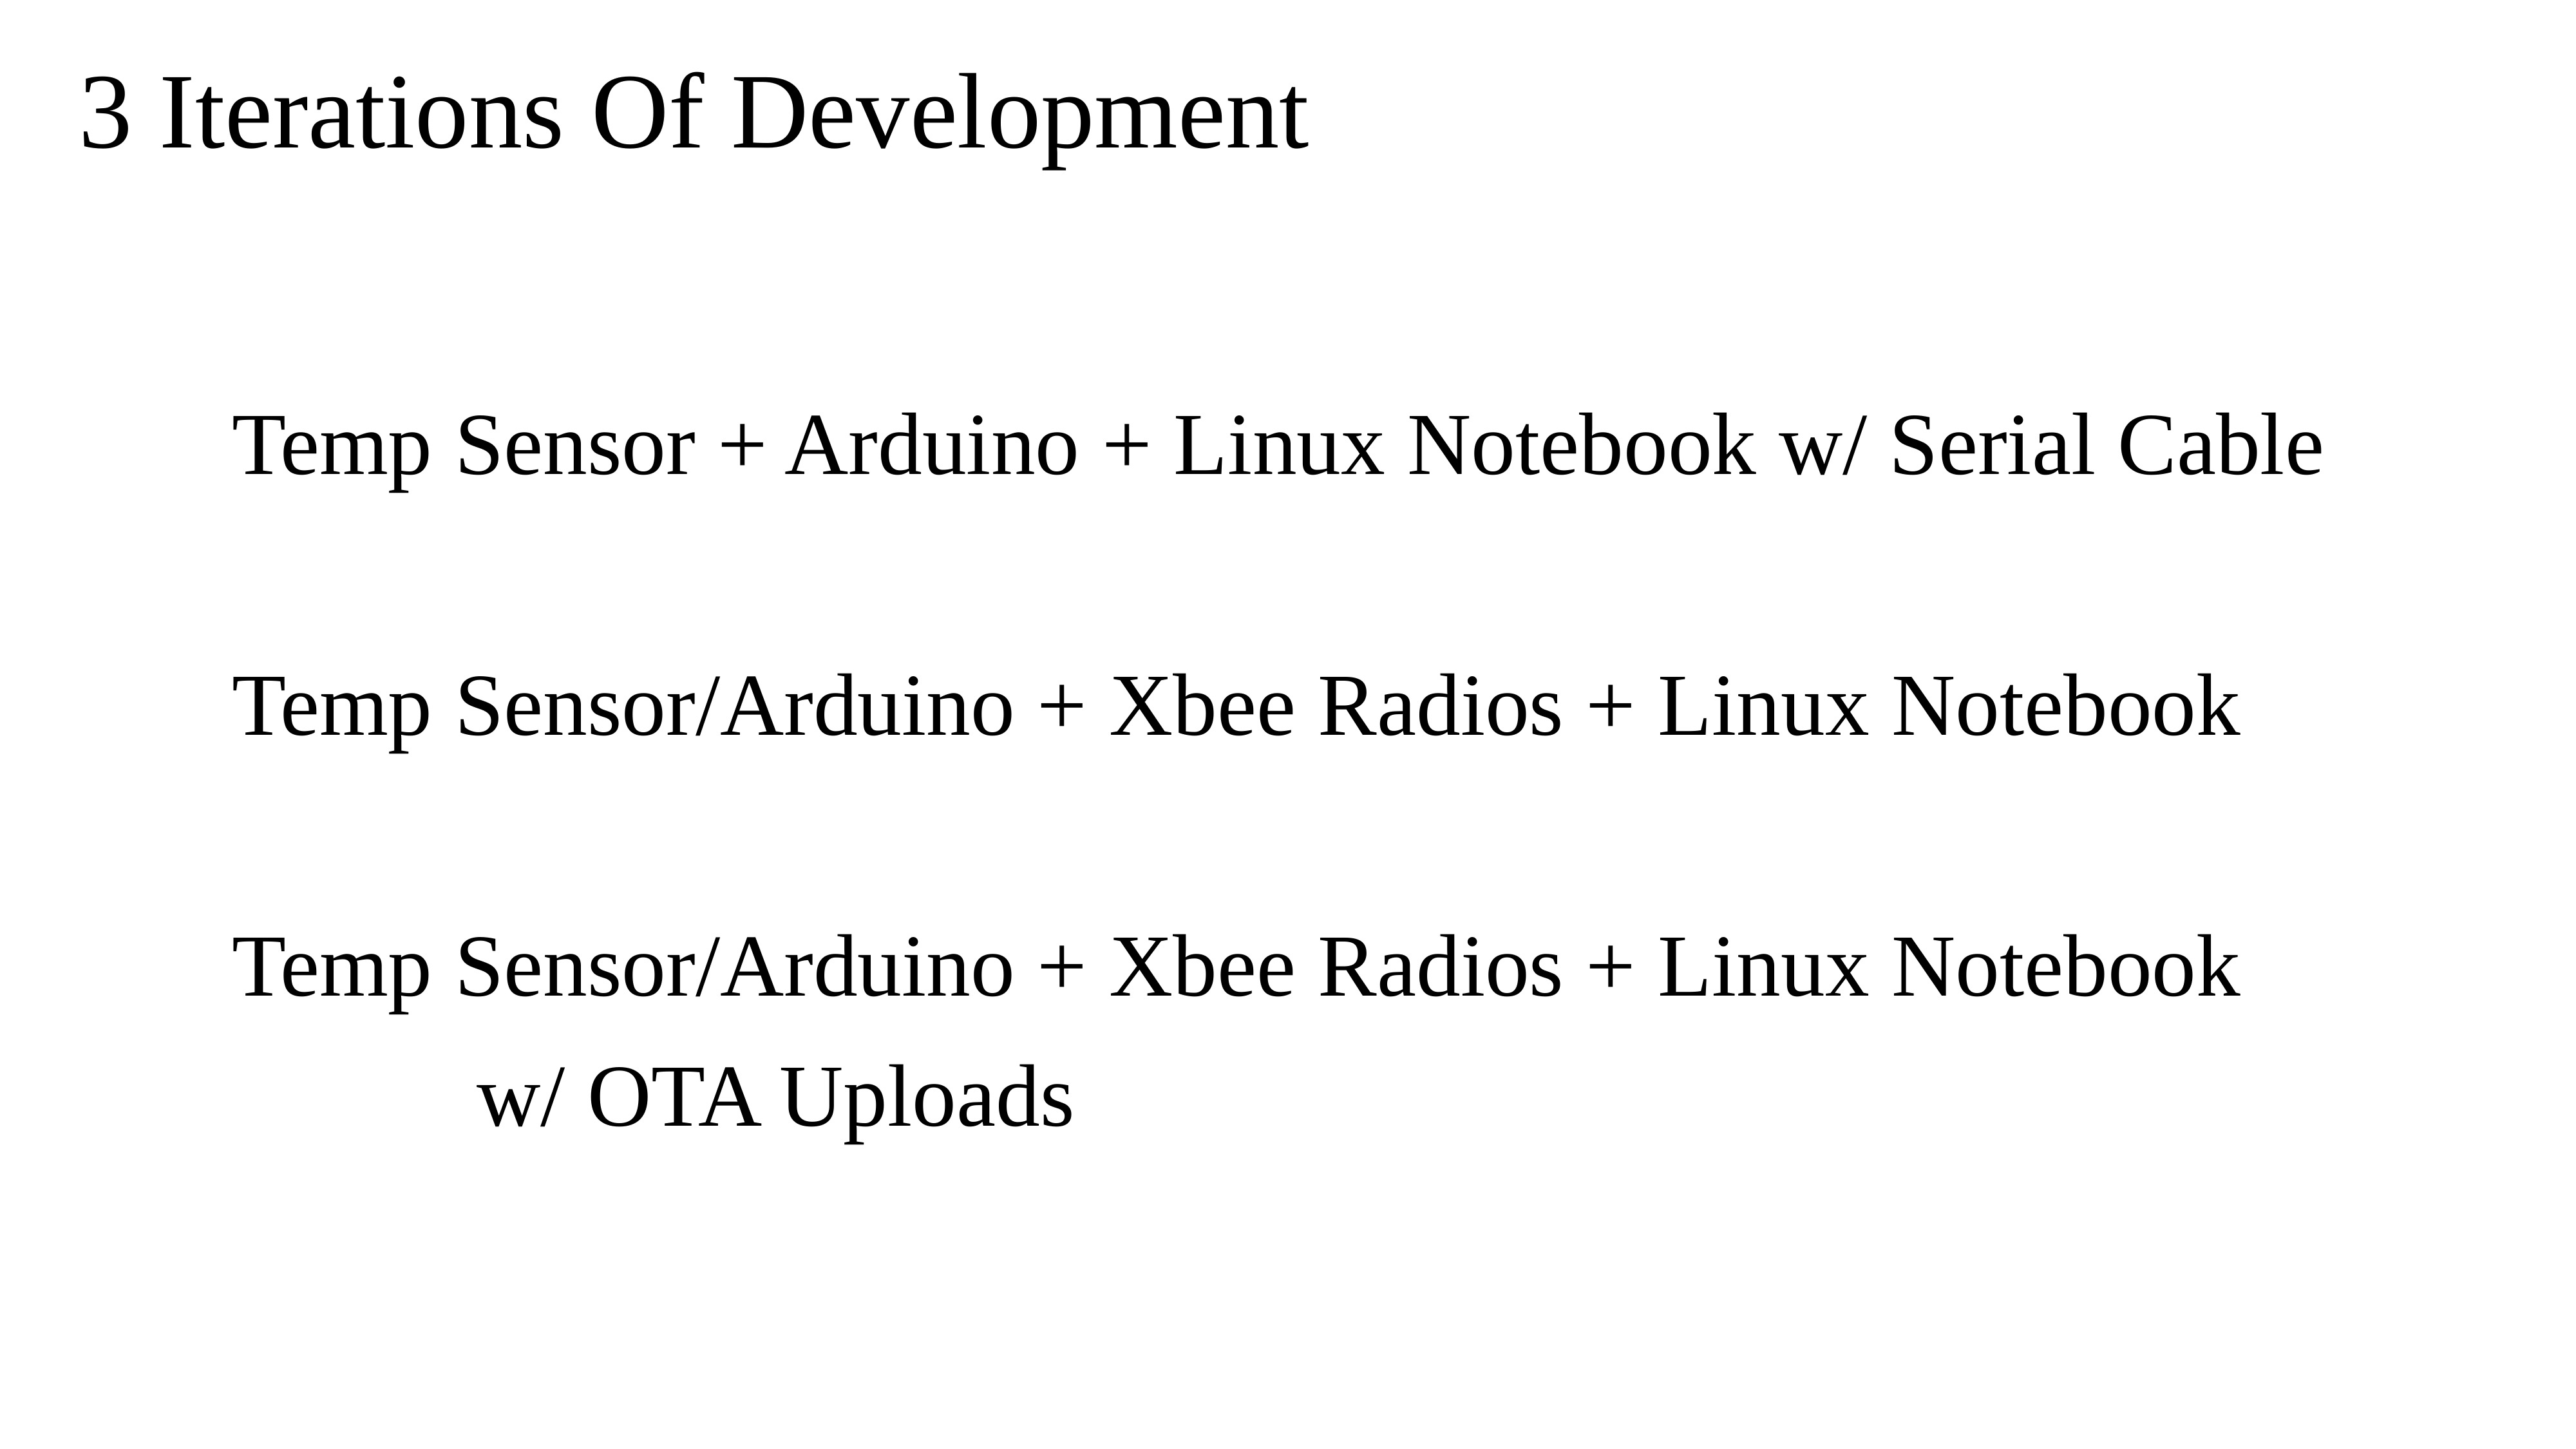

# 3 Iterations Of Development
Temp Sensor + Arduino + Linux Notebook w/ Serial Cable
Temp Sensor/Arduino + Xbee Radios + Linux Notebook
Temp Sensor/Arduino + Xbee Radios + Linux Notebook
 w/ OTA Uploads